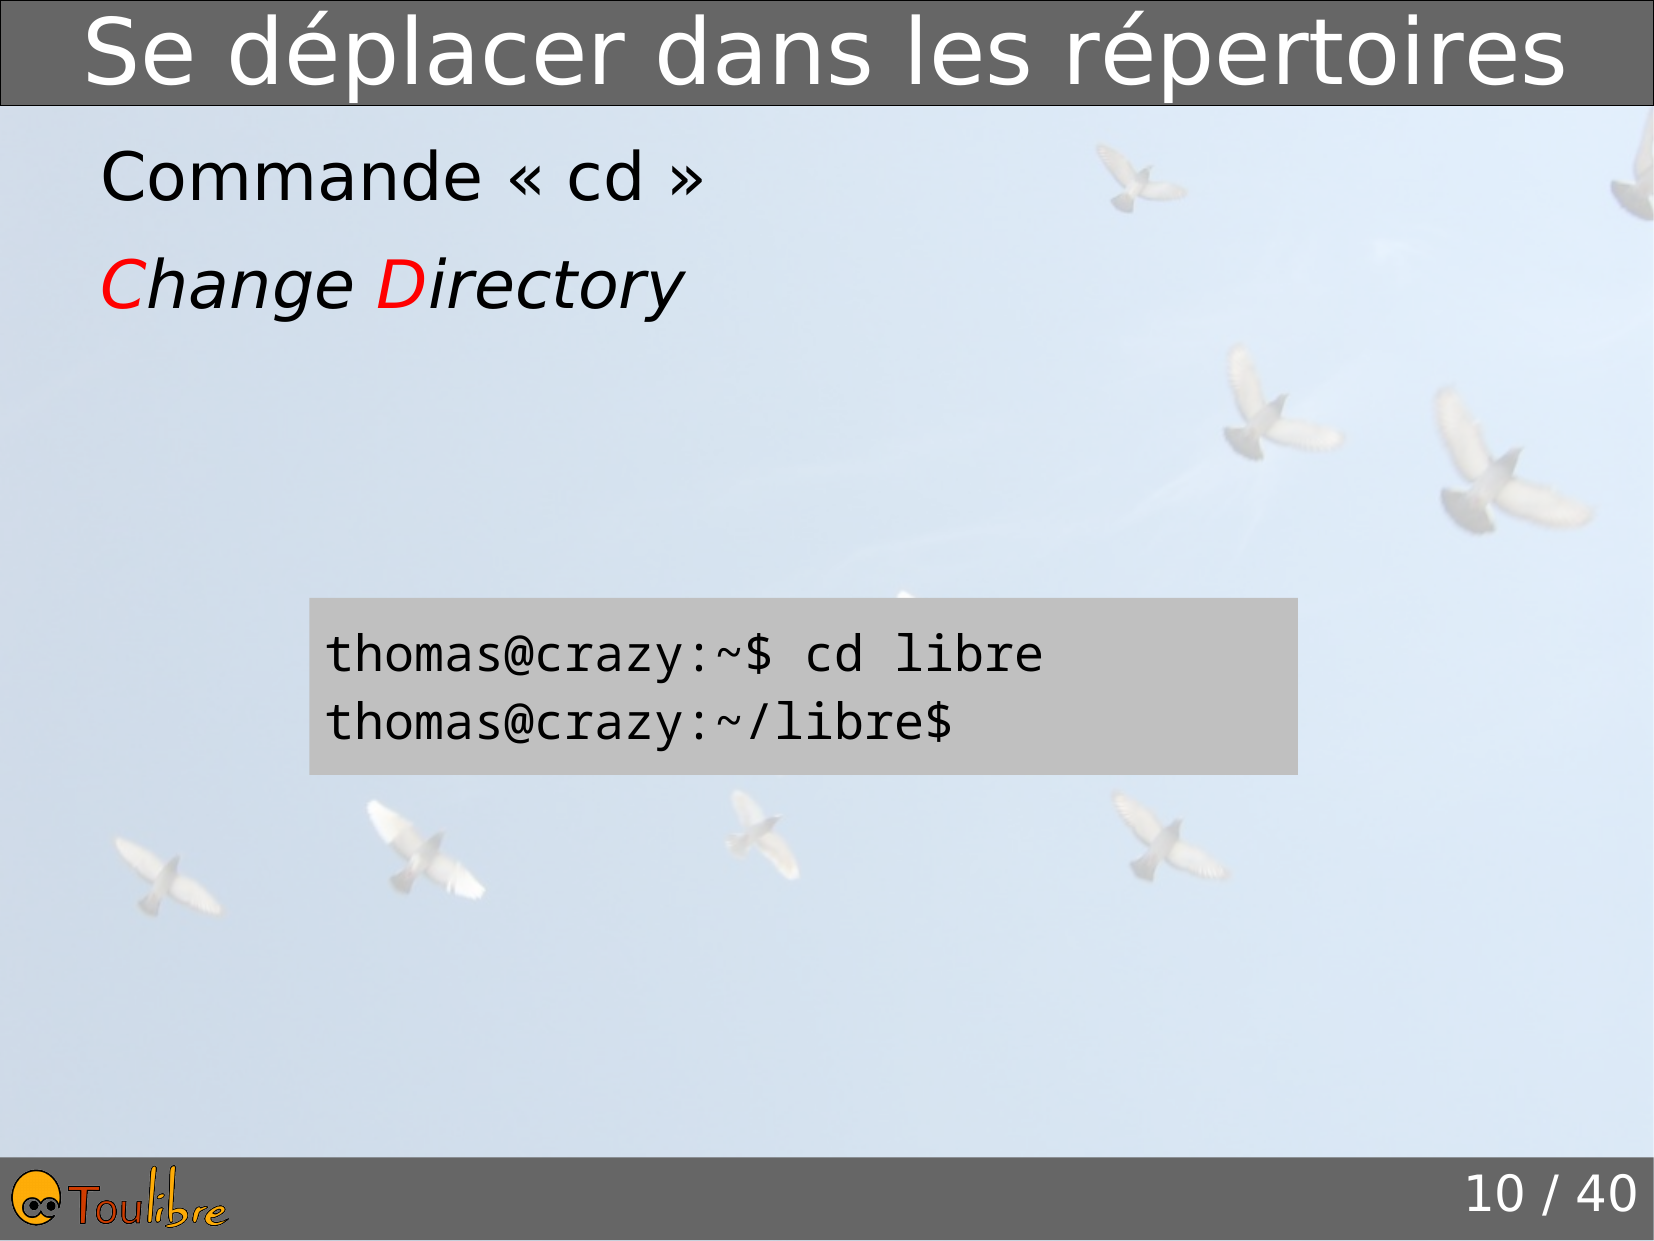

# Se déplacer dans les répertoires
Commande « cd »
Change Directory
thomas@crazy:~$ cd libre
thomas@crazy:~/libre$